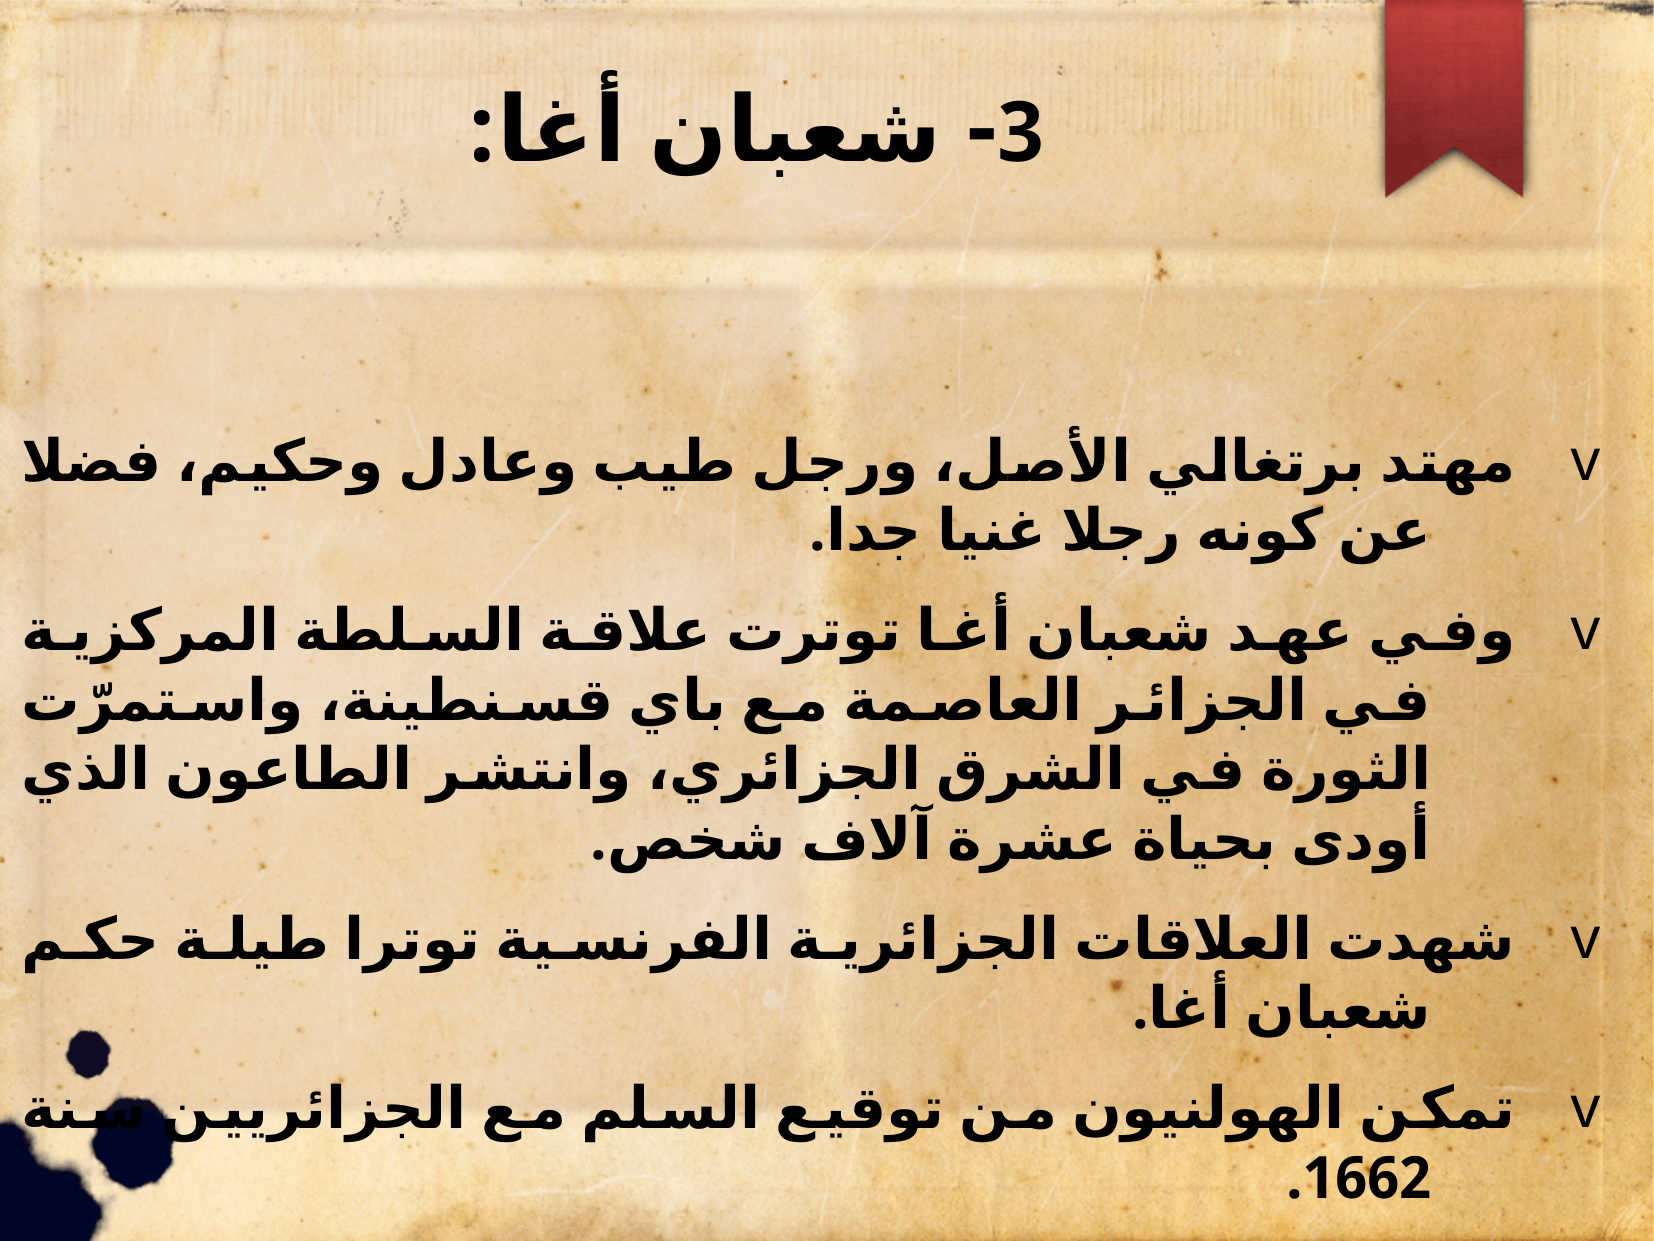

# 3- شعبان أغا:
مهتد برتغالي الأصل، ورجل طيب وعادل وحكيم، فضلا عن كونه رجلا غنيا جدا.
وفي عهد شعبان أغا توترت علاقة السلطة المركزية في الجزائر العاصمة مع باي قسنطينة، واستمرّت الثورة في الشرق الجزائري، وانتشر الطاعون الذي أودى بحياة عشرة آلاف شخص.
شهدت العلاقات الجزائرية الفرنسية توترا طيلة حكم شعبان أغا.
تمكن الهولنيون من توقيع السلم مع الجزائريين سنة 1662.